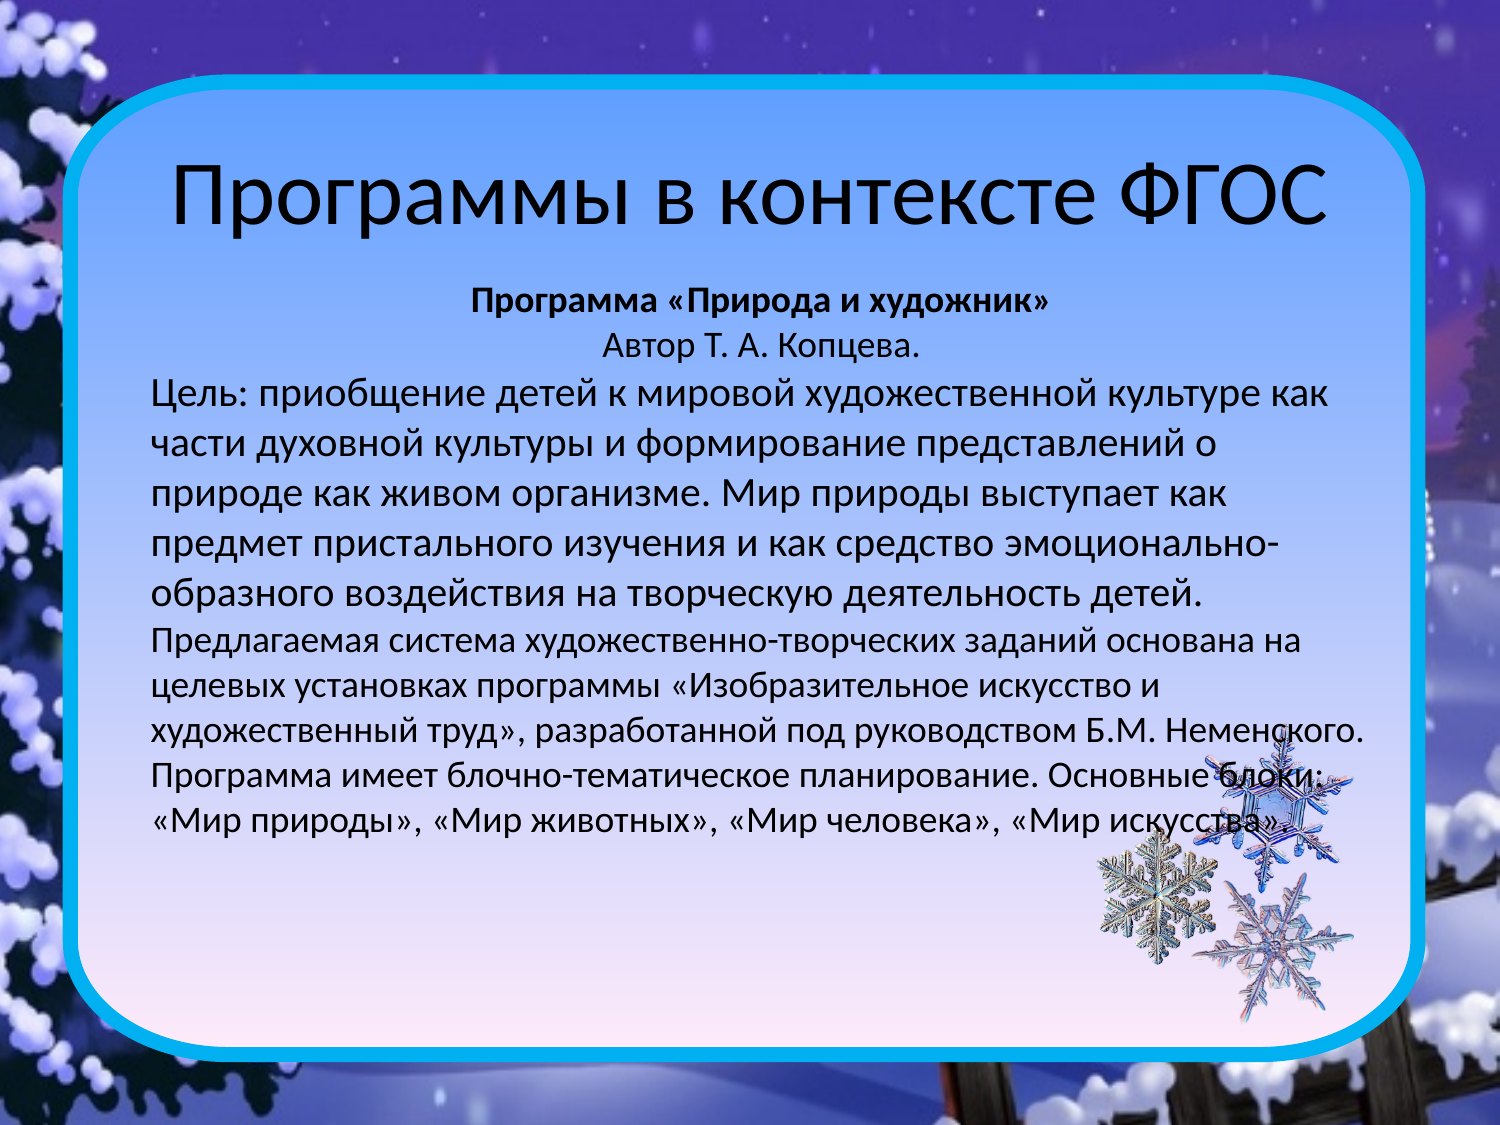

# Программы в контексте ФГОС
Программа «Природа и художник»
Автор Т. А. Копцева.
Цель: приобщение детей к мировой художественной культуре как части духовной культуры и формирование представлений о природе как живом организме. Мир природы выступает как предмет присталь­ного изучения и как средство эмоционально-образного воздействия на творческую деятельность детей.
Предлагаемая система художественно-творческих заданий основана на целевых установках программы «Изобразительное искусство и художественный труд», разработанной под руководством Б.М. Неменского.
Программа имеет блочно-тематическое планирование. Основные блоки: «Мир природы», «Мир животных», «Мир человека», «Мир искусства».